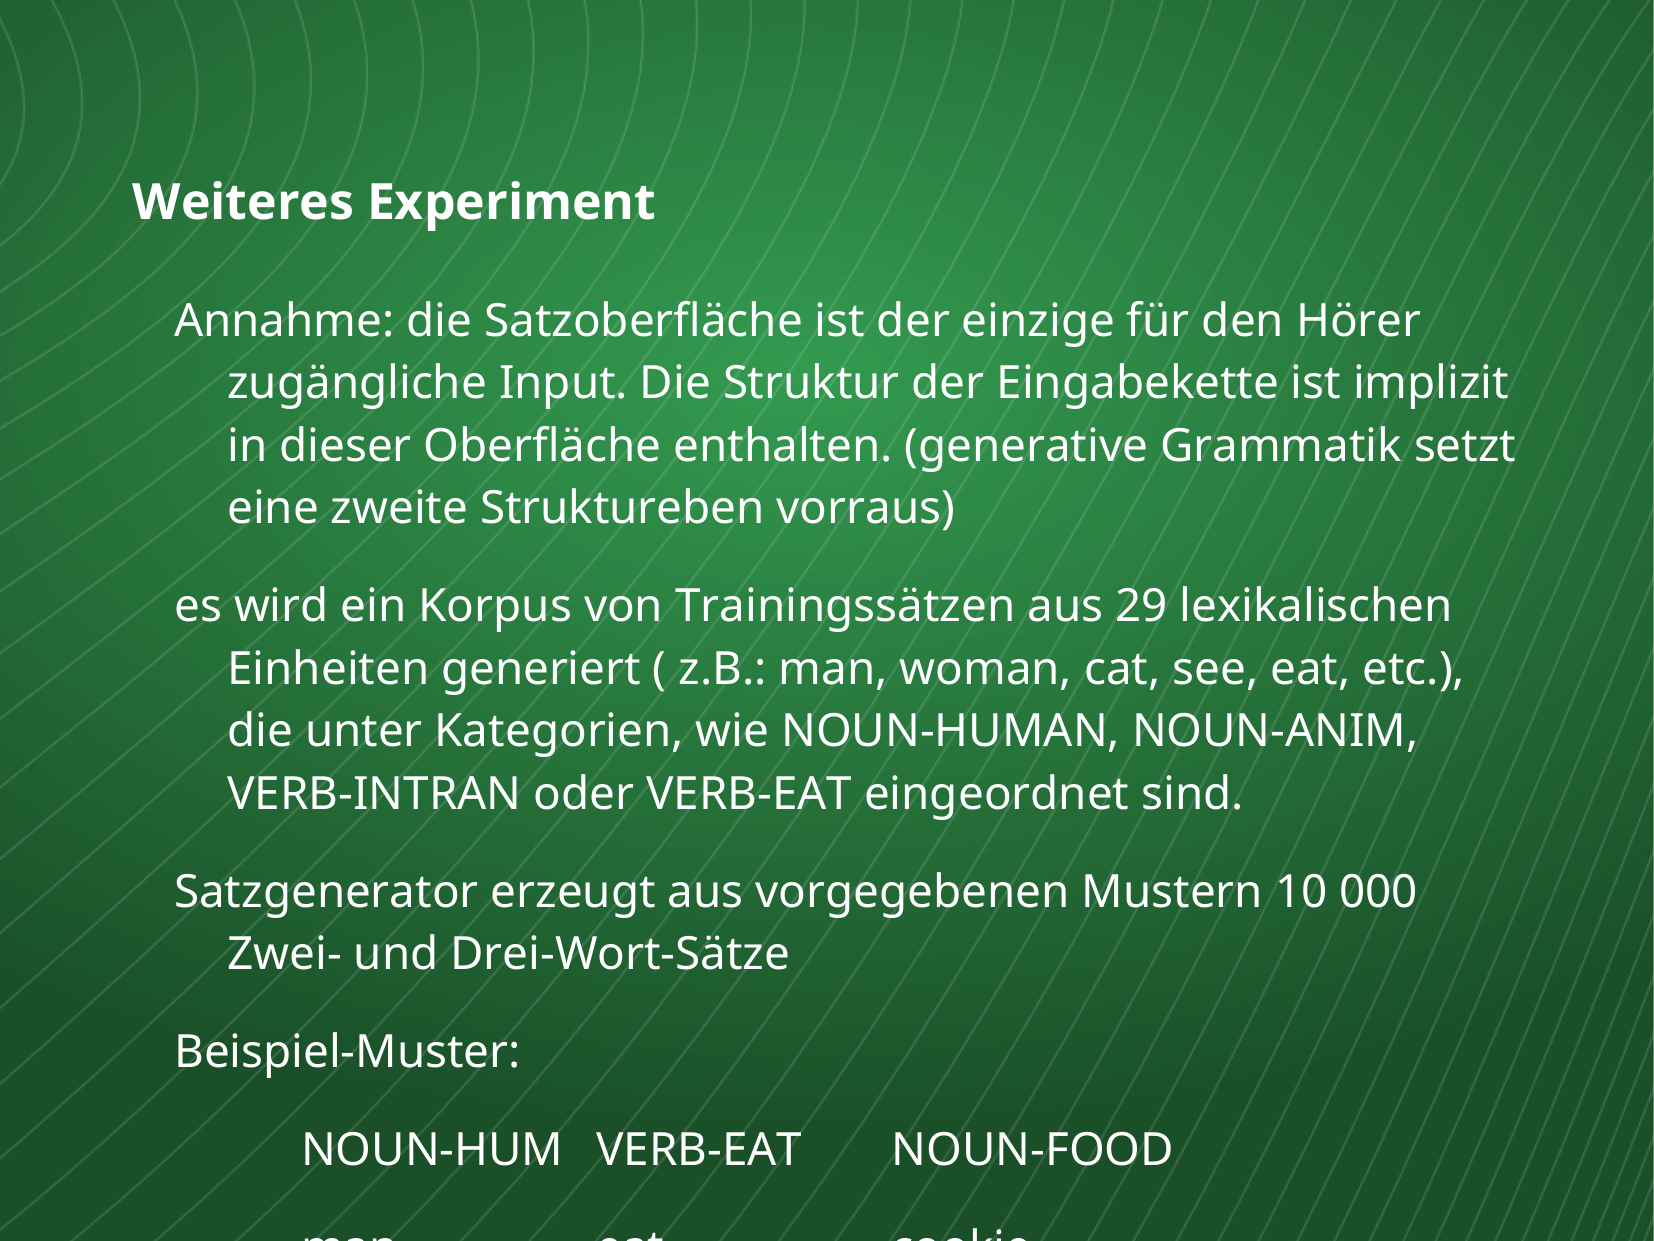

Weiteres Experiment
Annahme: die Satzoberfläche ist der einzige für den Hörer zugängliche Input. Die Struktur der Eingabekette ist implizit in dieser Oberfläche enthalten. (generative Grammatik setzt eine zweite Struktureben vorraus)
es wird ein Korpus von Trainingssätzen aus 29 lexikalischen Einheiten generiert ( z.B.: man, woman, cat, see, eat, etc.), die unter Kategorien, wie NOUN-HUMAN, NOUN-ANIM, VERB-INTRAN oder VERB-EAT eingeordnet sind.
Satzgenerator erzeugt aus vorgegebenen Mustern 10 000 Zwei- und Drei-Wort-Sätze
Beispiel-Muster:
	NOUN-HUM	VERB-EAT		NOUN-FOOD
	man			eat				cookie